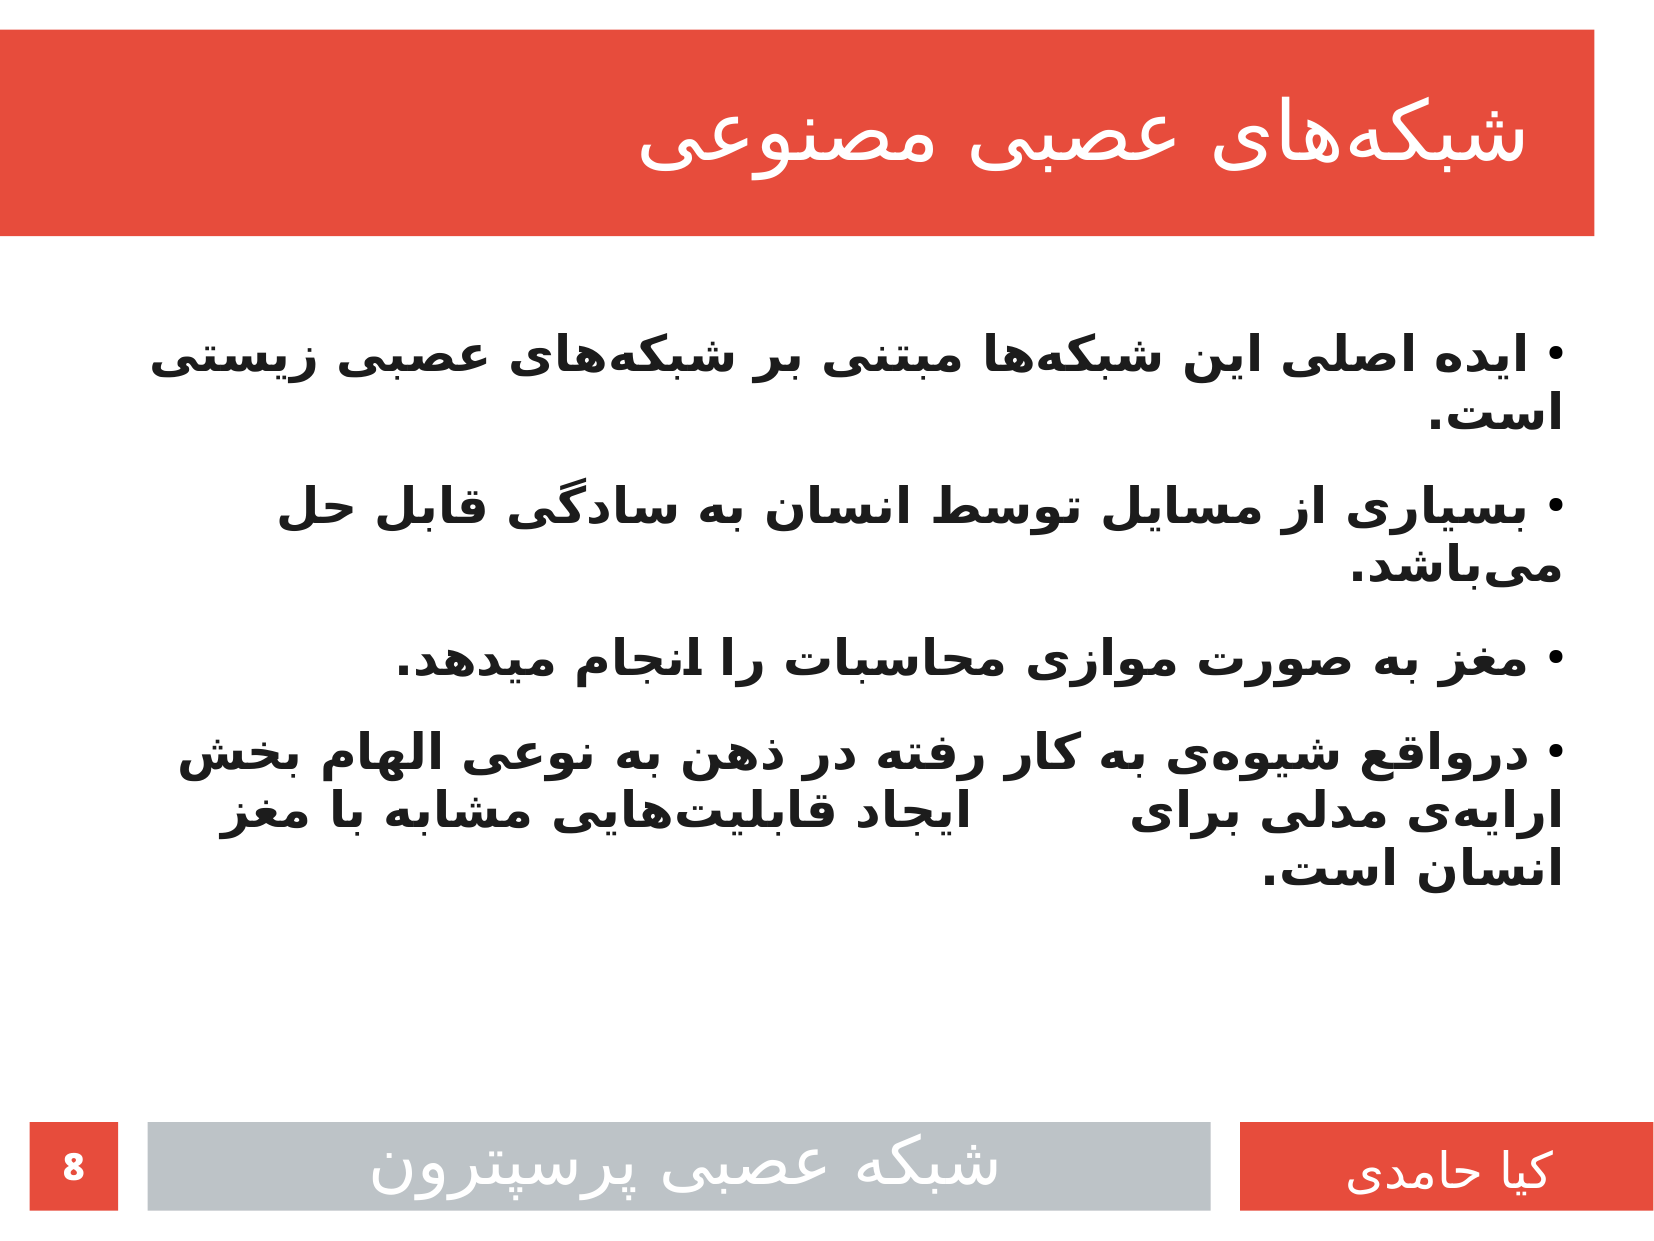

شبکه‌های عصبی مصنوعی
# ایده اصلی این شبکه‌ها مبتنی بر شبکه‌های عصبی زیستی است.
 بسیاری از مسایل توسط انسان به سادگی قابل حل می‌باشد.
 مغز به صورت موازی محاسبات را انجام میدهد.
 در‌واقع شیوه‌ی به کار رفته در ذهن به نوعی الهام بخش ارایه‌ی مدلی برای ایجاد قابلیت‌هایی مشابه با مغز انسان است.
8
 شبکه عصبی پرسپترون
کیا حامدی